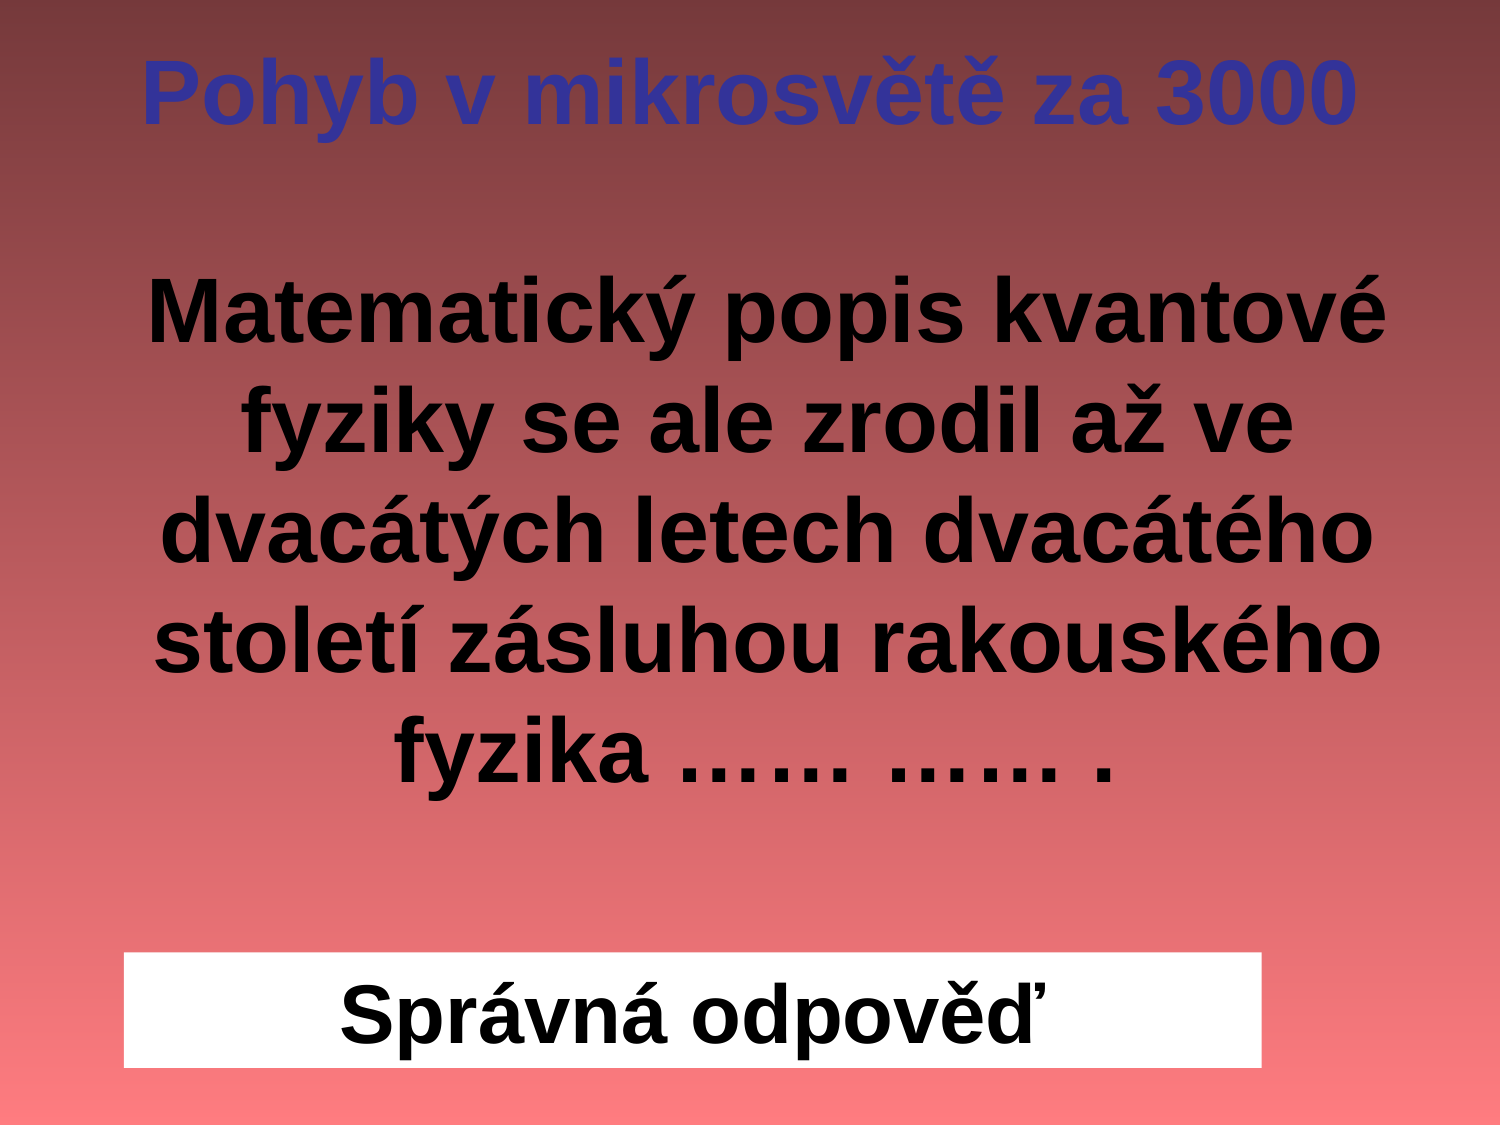

Pohyb v mikrosvětě za 3000
Matematický popis kvantové fyziky se ale zrodil až ve dvacátých letech dvacátého století zásluhou rakouského fyzika …… …… .
Správná odpověď